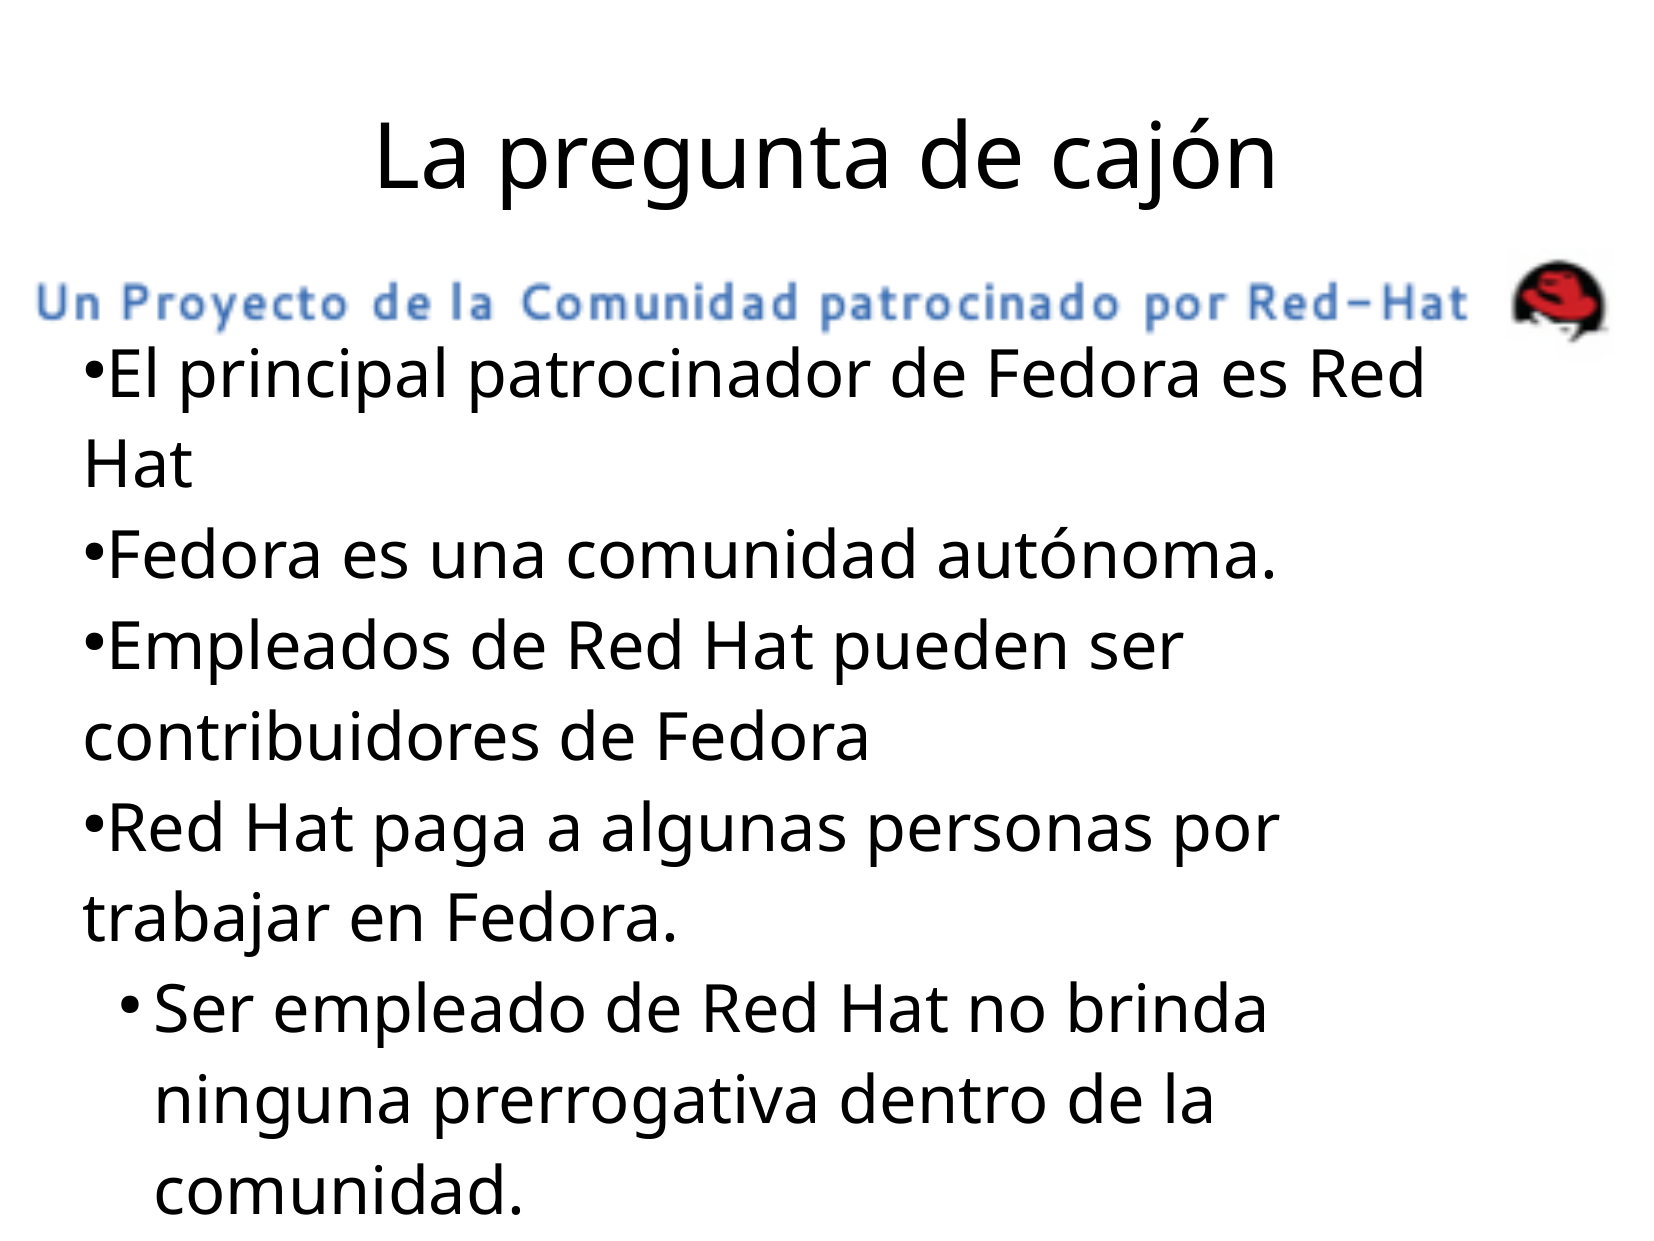

# La pregunta de cajón
El principal patrocinador de Fedora es Red Hat
Fedora es una comunidad autónoma.
Empleados de Red Hat pueden ser contribuidores de Fedora
Red Hat paga a algunas personas por trabajar en Fedora.
Ser empleado de Red Hat no brinda ninguna prerrogativa dentro de la comunidad.